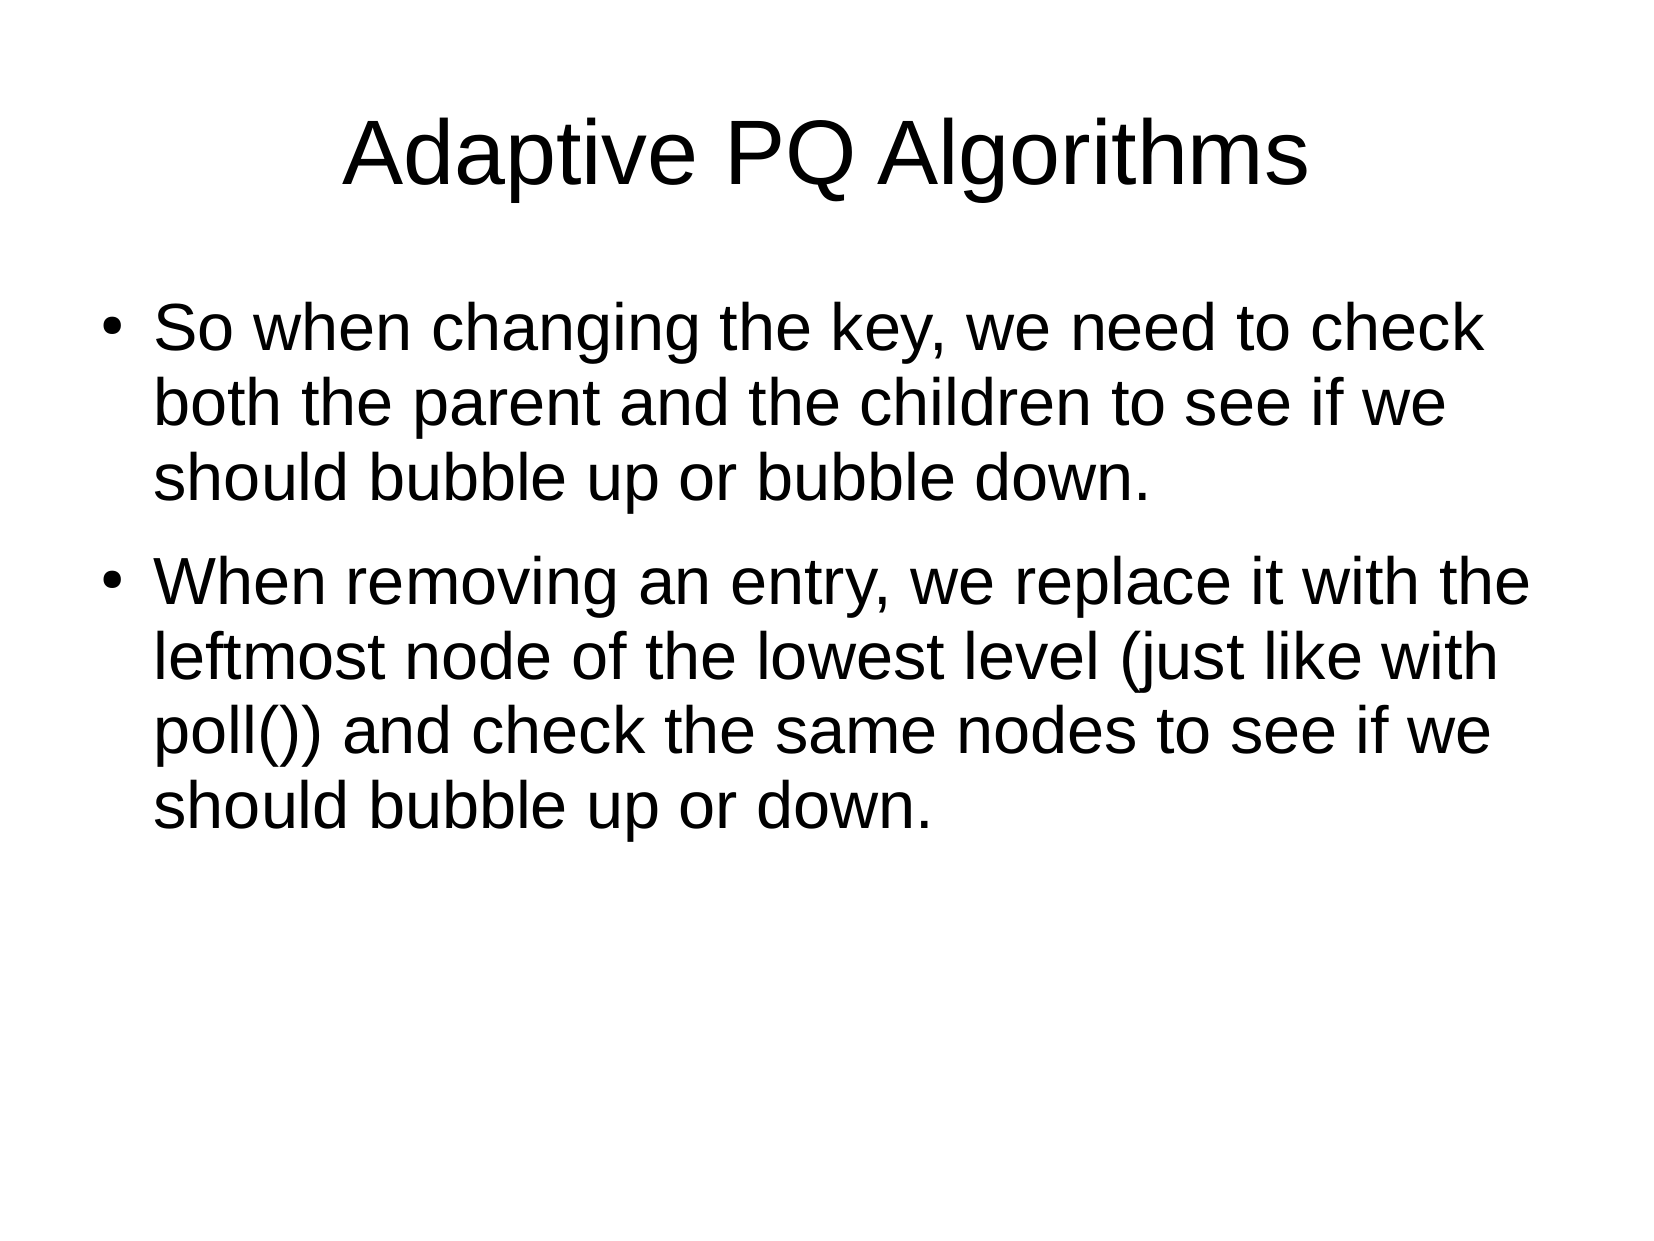

# Adaptive PQ Algorithms
So when changing the key, we need to check both the parent and the children to see if we should bubble up or bubble down.
When removing an entry, we replace it with the leftmost node of the lowest level (just like with poll()) and check the same nodes to see if we should bubble up or down.